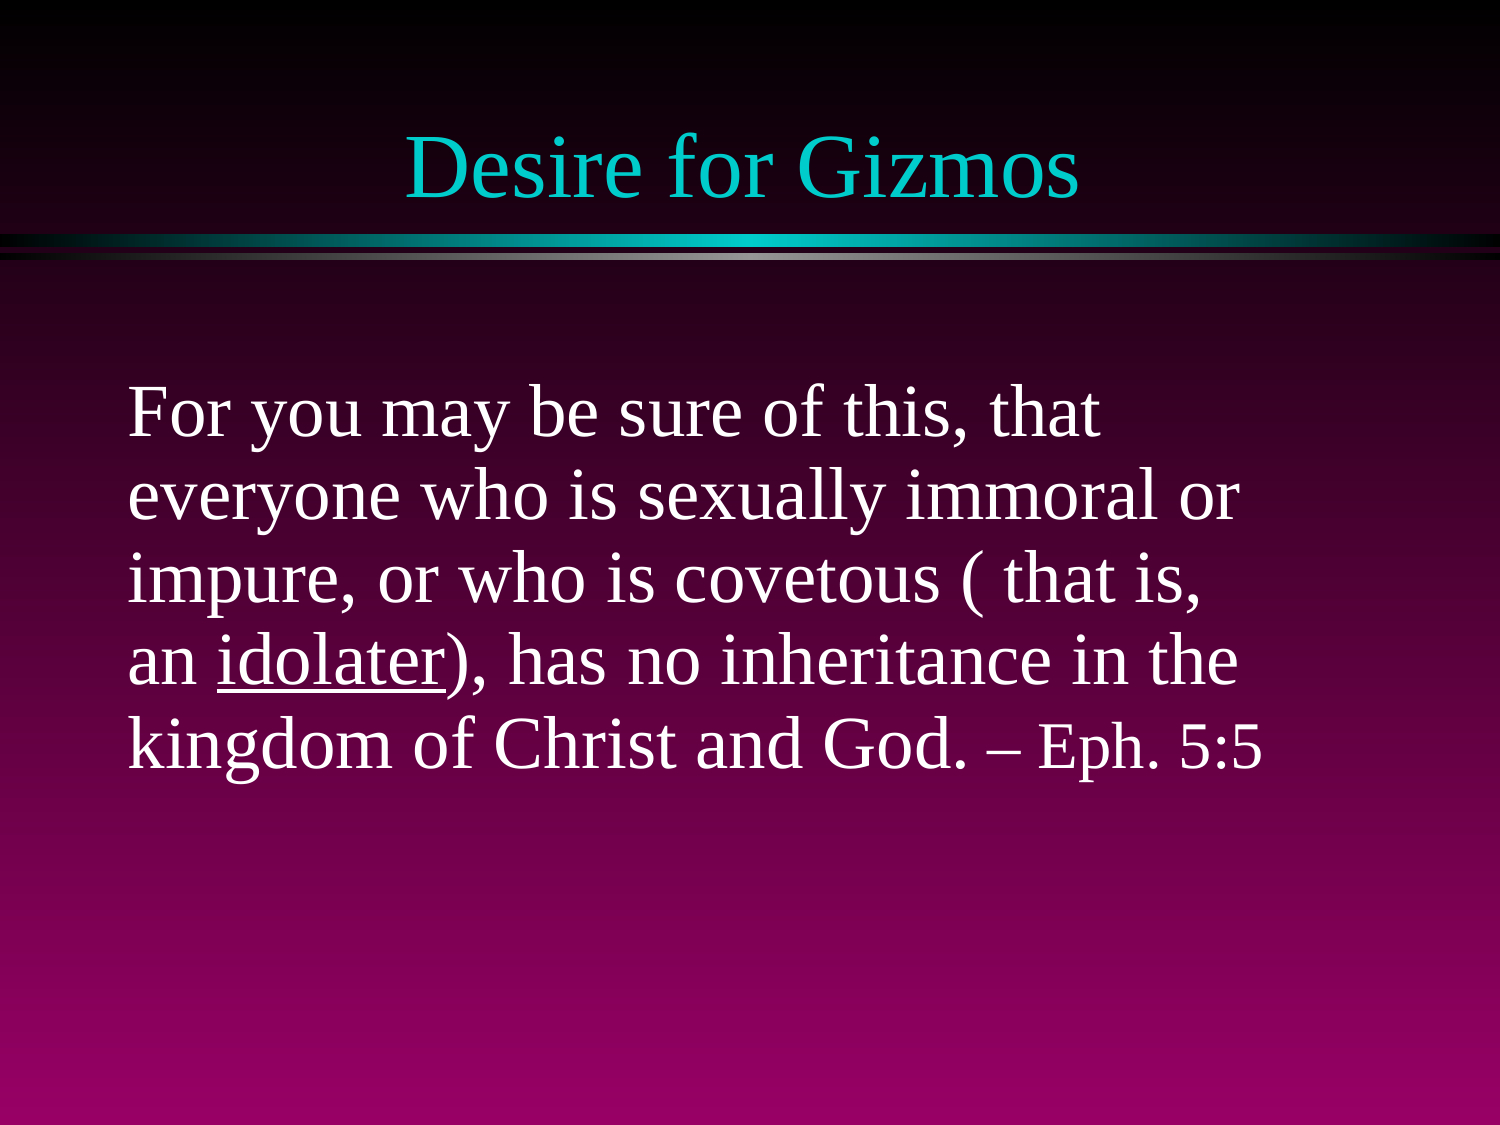

# Desire for Gizmos
For you may be sure of this, that everyone who is sexually immoral or impure, or who is covetous ( that is, an idolater), has no inheritance in the kingdom of Christ and God. – Eph. 5:5